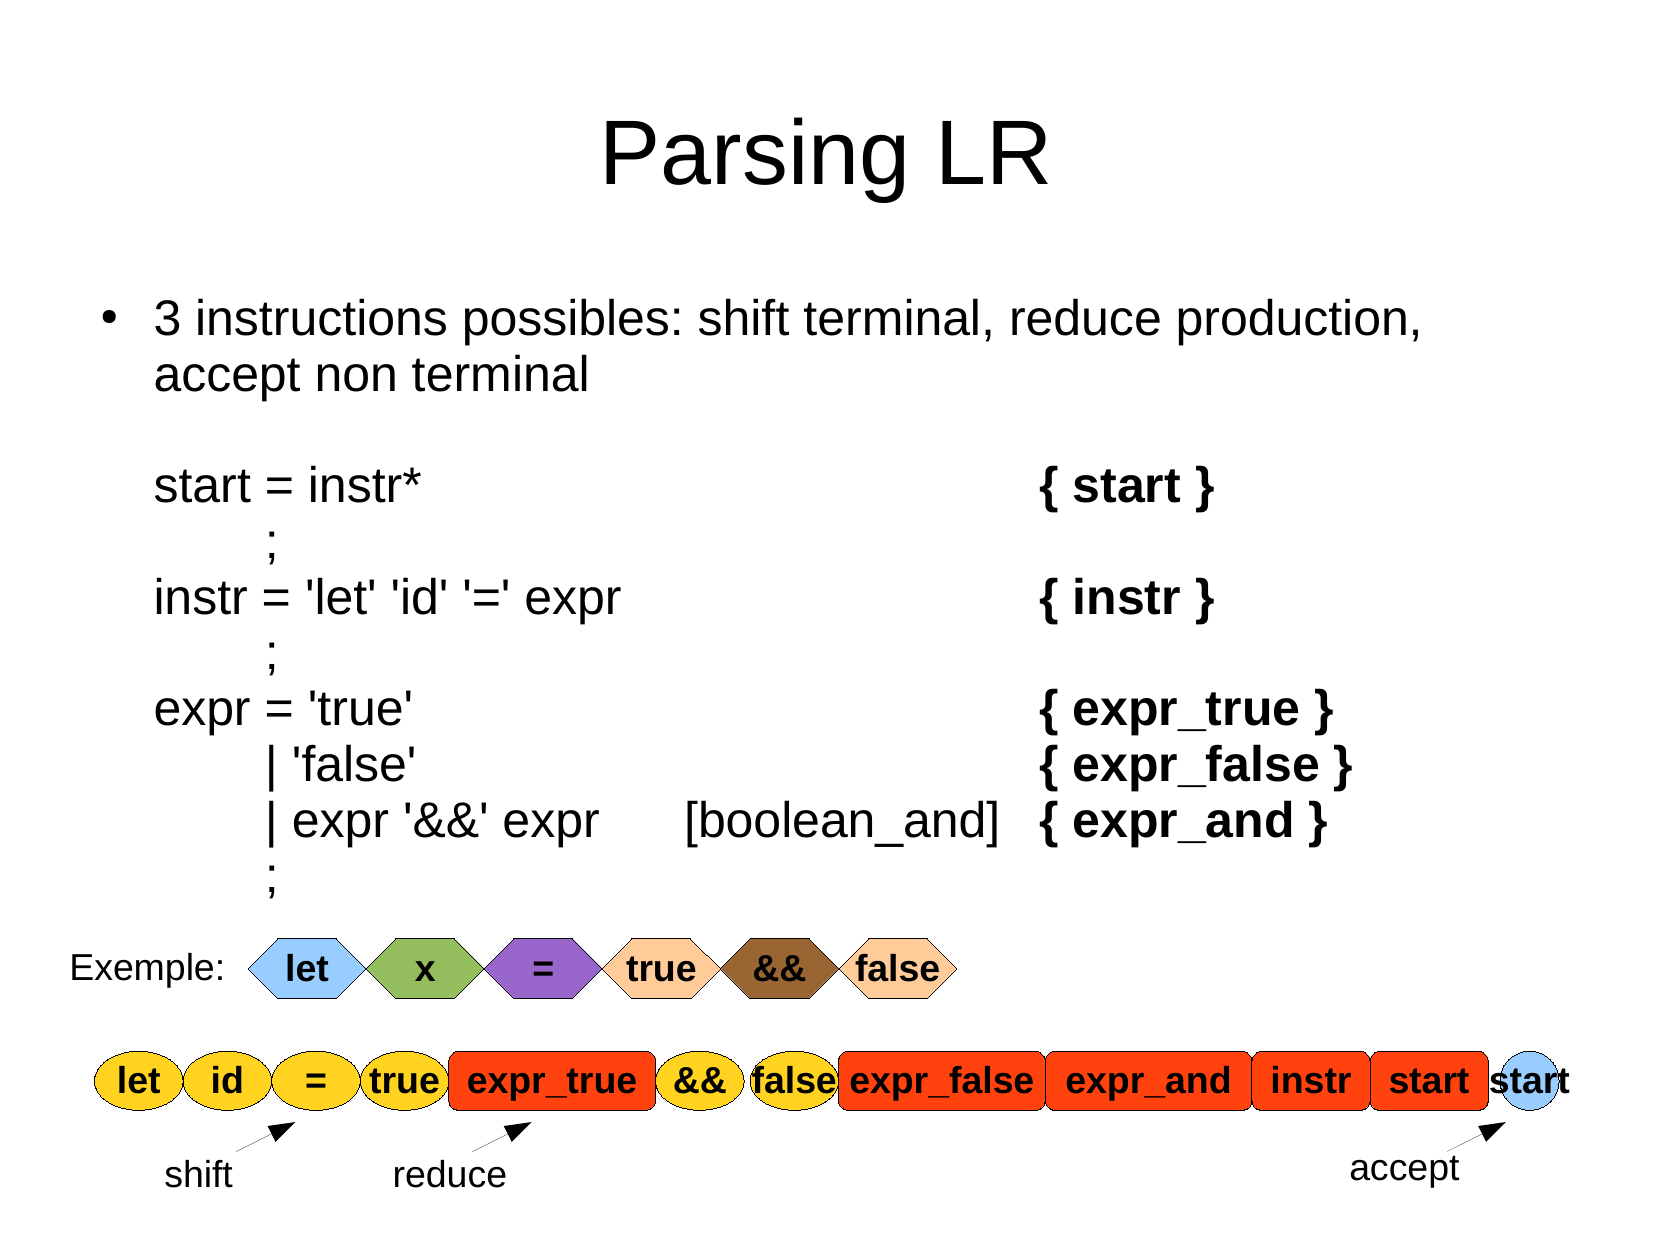

# Parsing LR
3 instructions possibles: shift terminal, reduce production, accept non terminal
start = instr*									{ start }
 ;
instr = 'let' 'id' '=' expr						{ instr }
 ;
expr = 'true'									{ expr_true }
 | 'false'									{ expr_false }
 | expr '&&' expr	 [boolean_and]	{ expr_and }
 ;
Exemple:
let
x
=
true
&&
false
let
id
=
true
expr_true
&&
false
expr_false
expr_and
instr
start
start
accept
shift
reduce